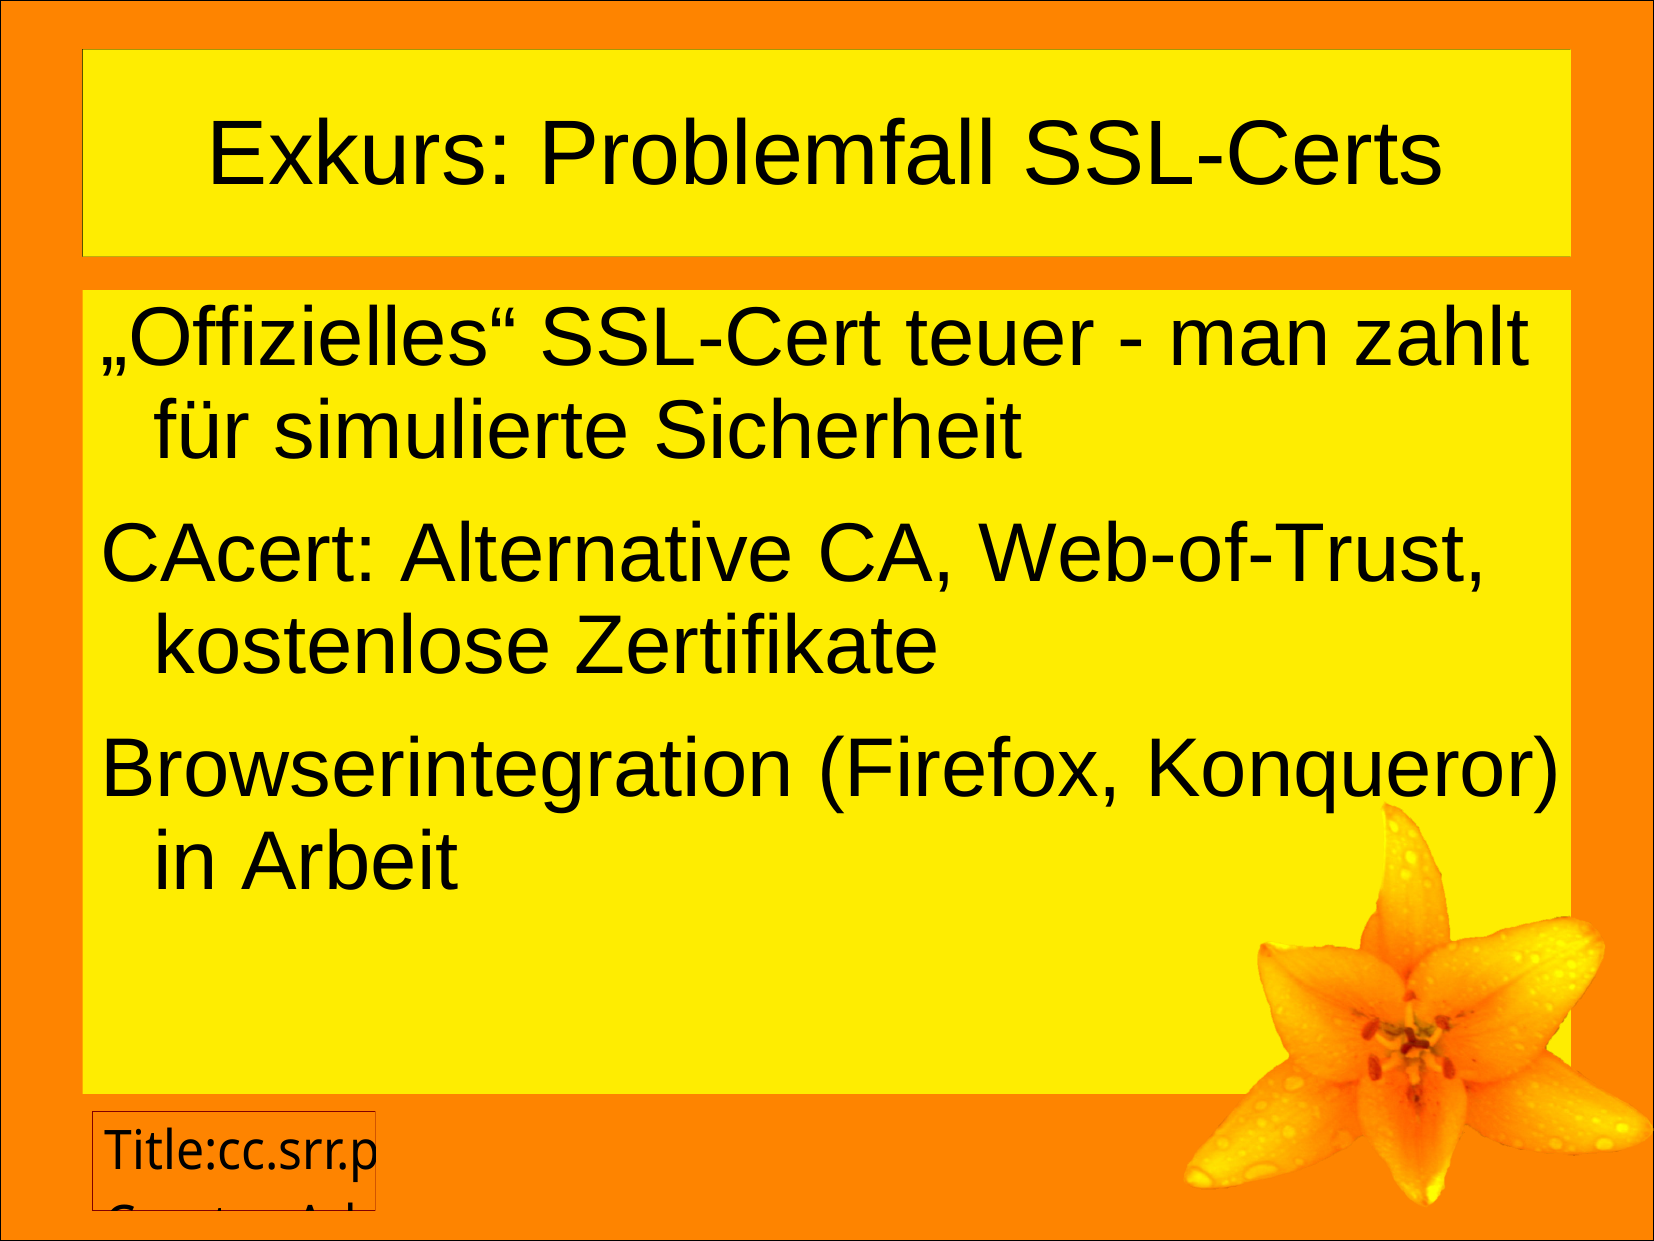

# Exkurs: Problemfall SSL-Certs
„Offizielles“ SSL-Cert teuer - man zahlt für simulierte Sicherheit
CAcert: Alternative CA, Web-of-Trust, kostenlose Zertifikate
Browserintegration (Firefox, Konqueror) in Arbeit